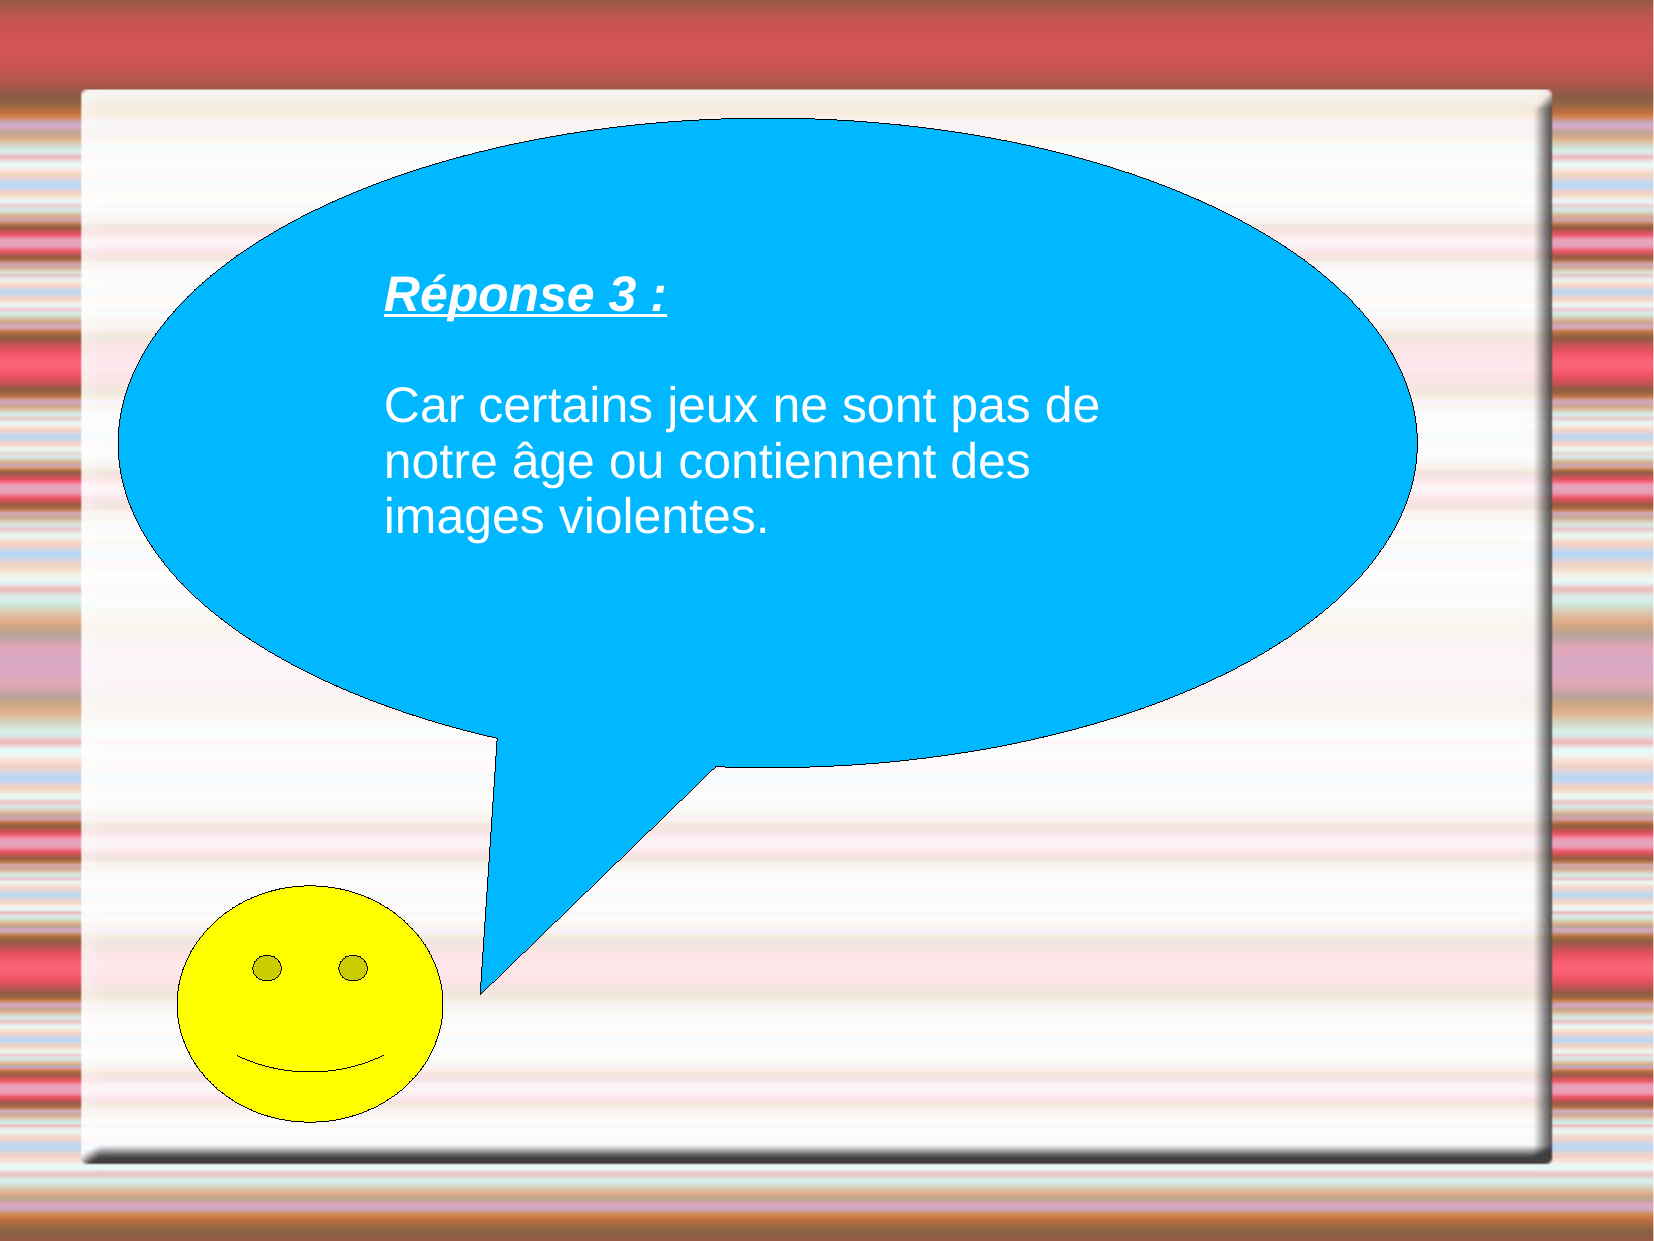

Réponse 3 :
Car certains jeux ne sont pas de notre âge ou contiennent des images violentes.